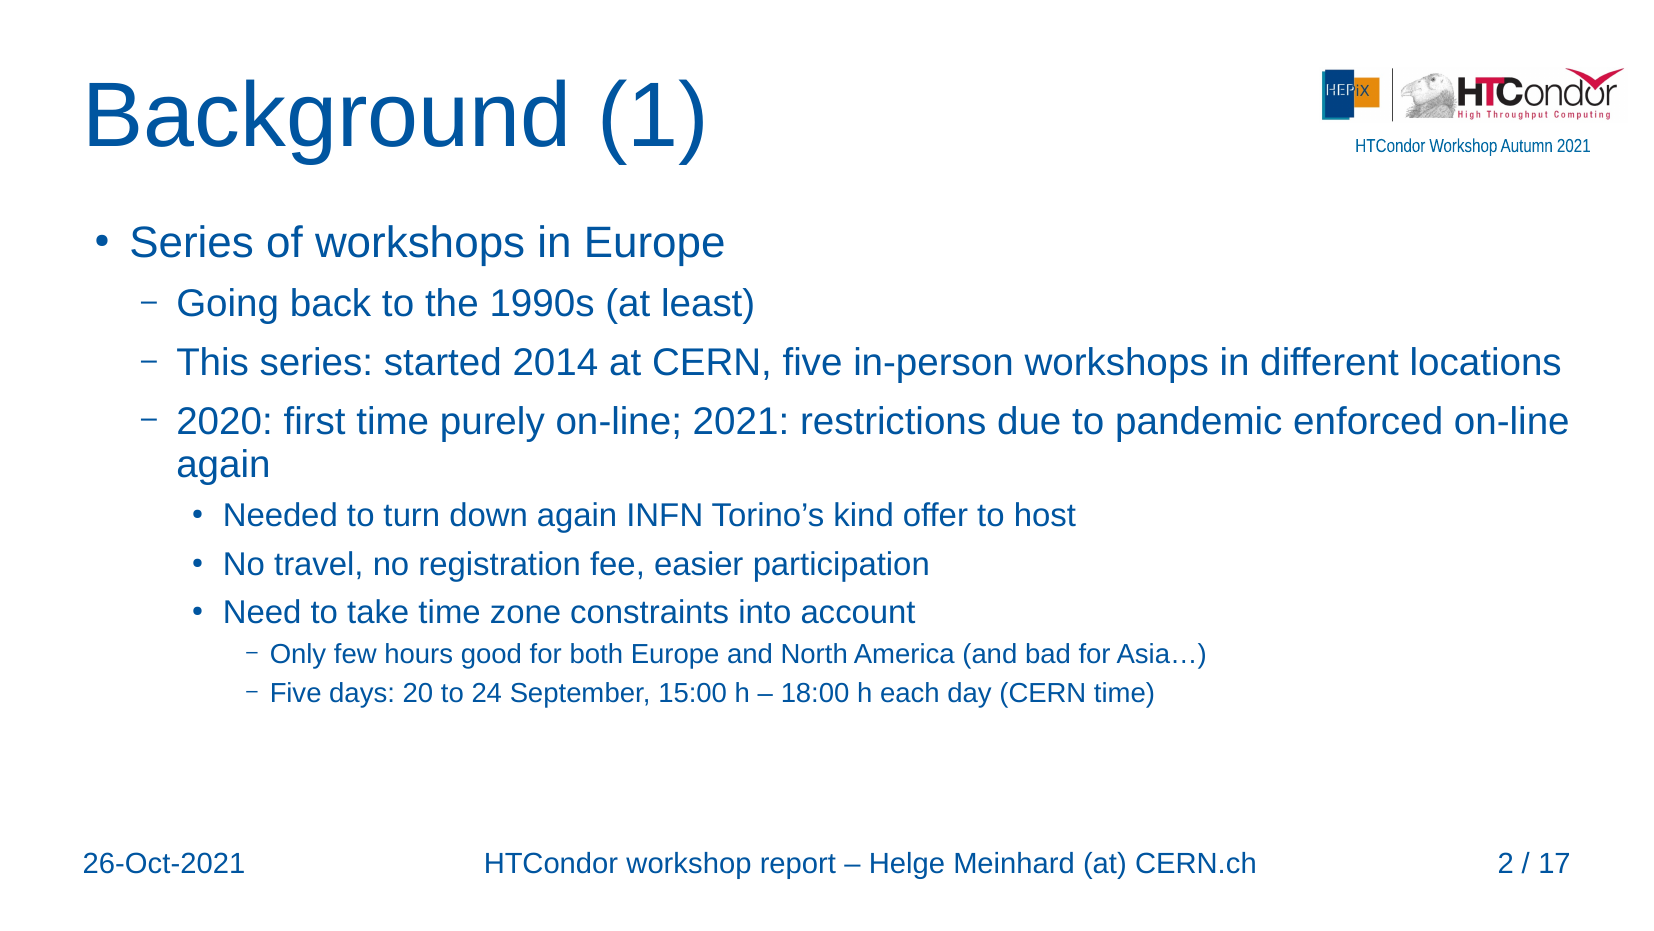

# Background (1)
Series of workshops in Europe
Going back to the 1990s (at least)
This series: started 2014 at CERN, five in-person workshops in different locations
2020: first time purely on-line; 2021: restrictions due to pandemic enforced on-line again
Needed to turn down again INFN Torino’s kind offer to host
No travel, no registration fee, easier participation
Need to take time zone constraints into account
Only few hours good for both Europe and North America (and bad for Asia…)
Five days: 20 to 24 September, 15:00 h – 18:00 h each day (CERN time)
26-Oct-2021
HTCondor workshop report – Helge Meinhard (at) CERN.ch
2